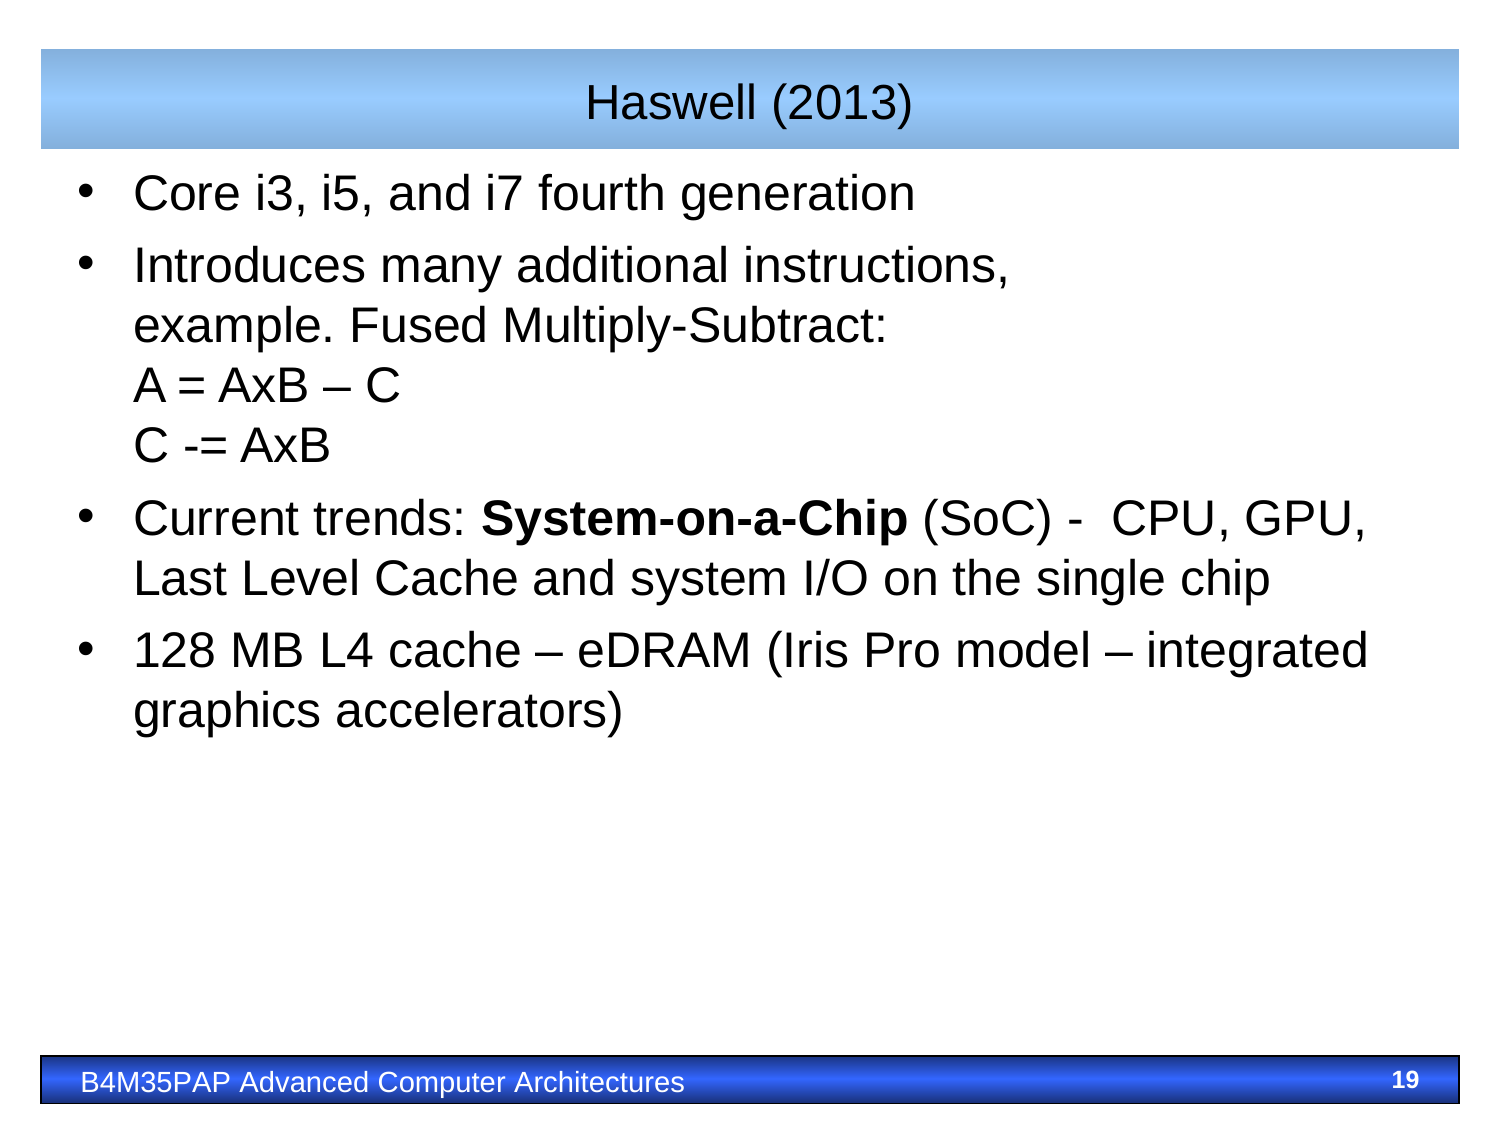

# Haswell (2013)
Core i3, i5, and i7 fourth generation
Introduces many additional instructions,
example. Fused Multiply-Subtract:
A = AxB – C
C -= AxB
Current trends: System-on-a-Chip (SoC) -  CPU, GPU, Last Level Cache and system I/O on the single chip
128 MB L4 cache – eDRAM (Iris Pro model – integrated graphics accelerators)